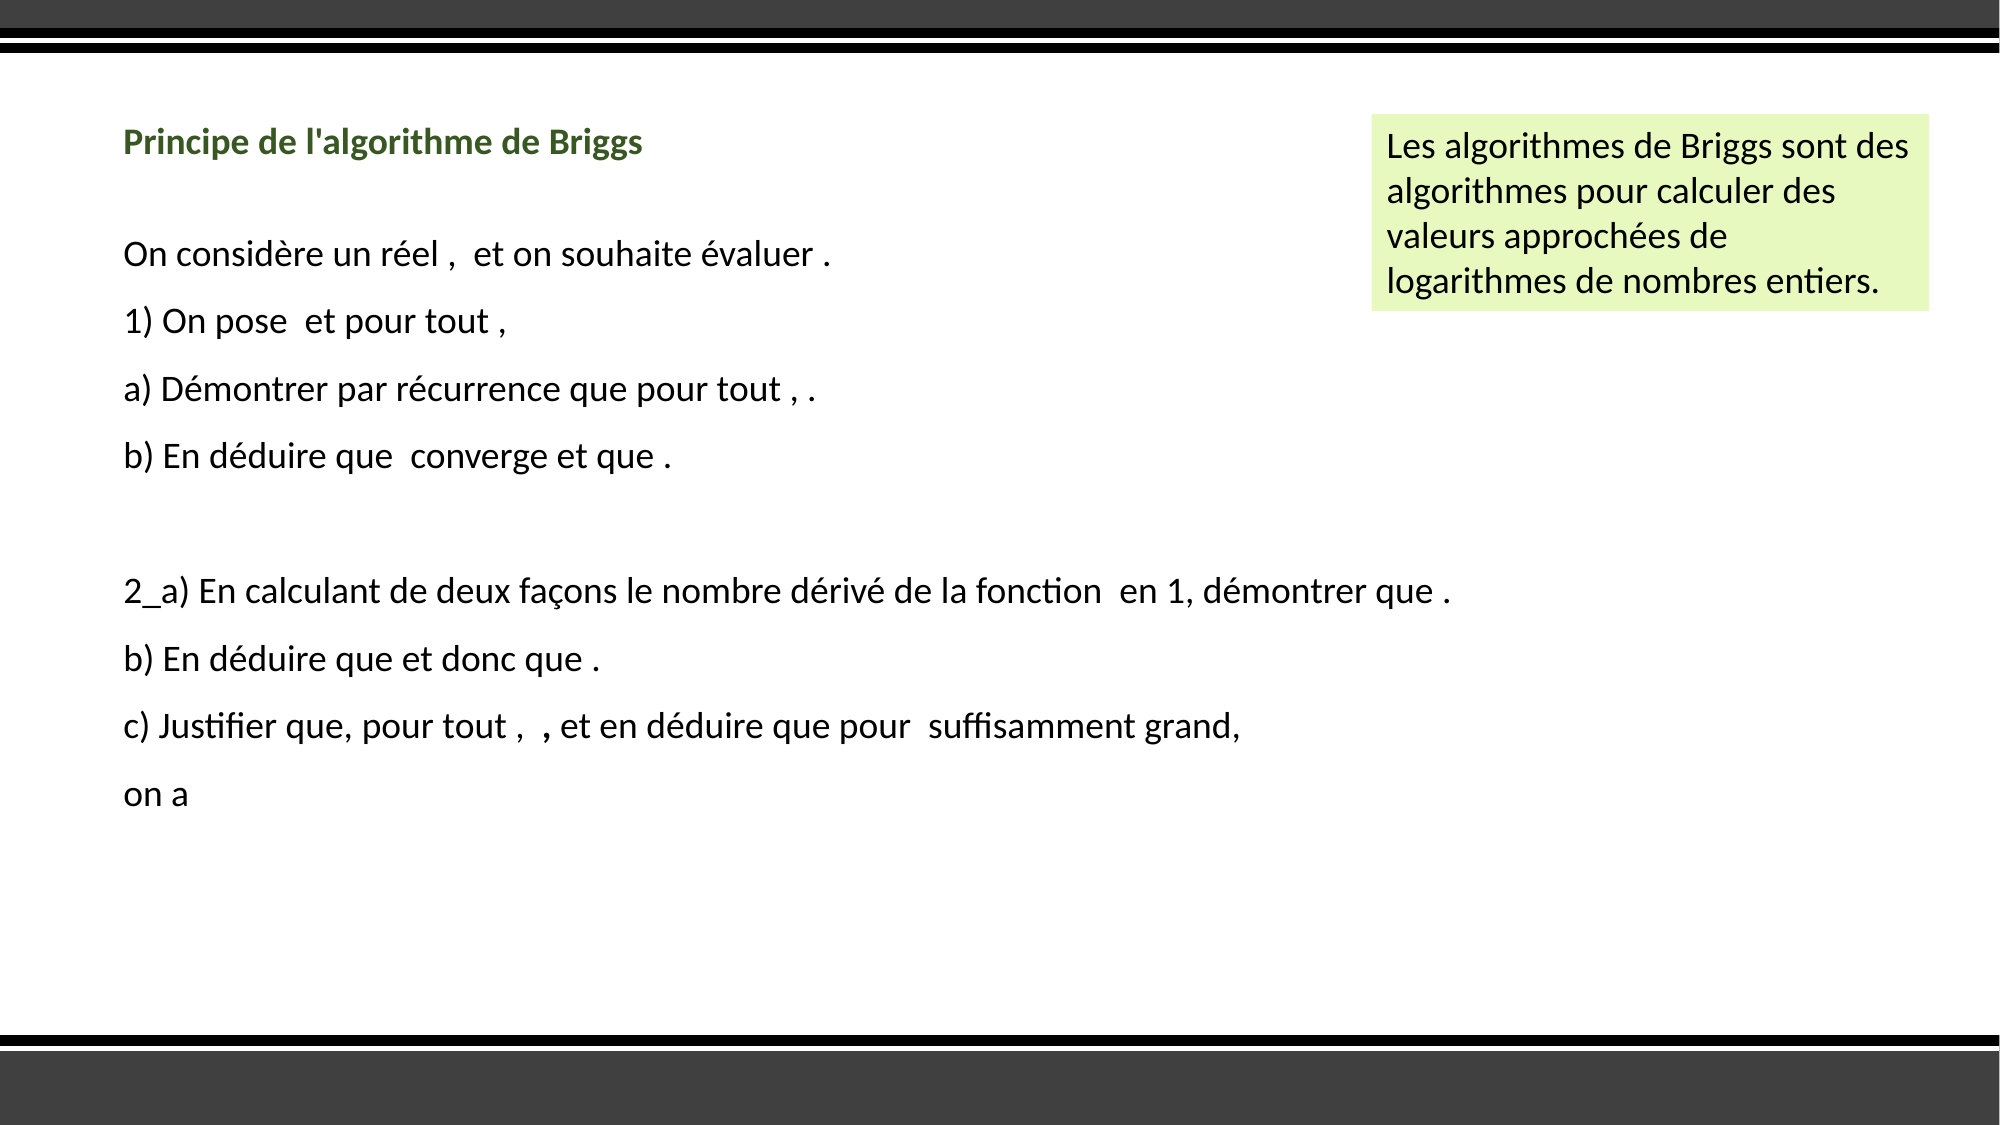

Principe de l'algorithme de Briggs
On considère un réel , et on souhaite évaluer .
1) On pose et pour tout ,
a) Démontrer par récurrence que pour tout , .
b) En déduire que converge et que .
2_a) En calculant de deux façons le nombre dérivé de la fonction en 1, démontrer que .
b) En déduire que et donc que .
c) Justifier que, pour tout , , et en déduire que pour suffisamment grand,
on a
Les algorithmes de Briggs sont des algorithmes pour calculer des valeurs approchées de logarithmes de nombres entiers.